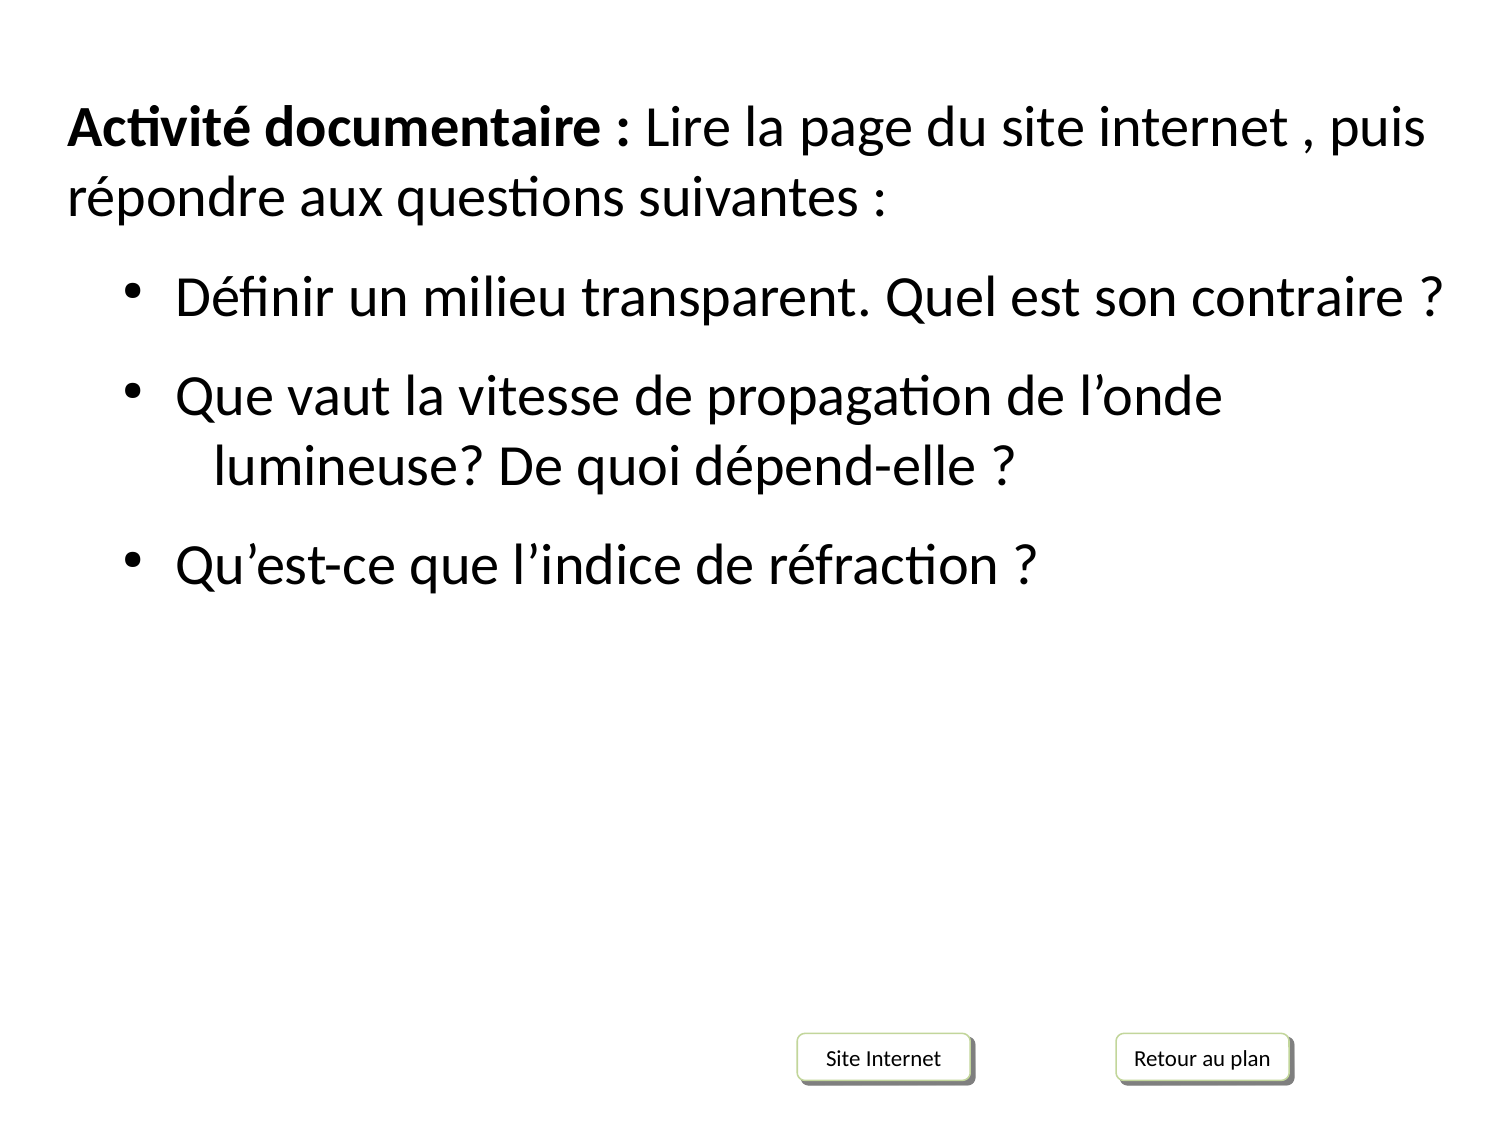

# Activité documentaire : Lire la page du site internet , puis répondre aux questions suivantes :
Définir un milieu transparent. Quel est son contraire ?
Que vaut la vitesse de propagation de l’onde lumineuse? De quoi dépend-elle ?
Qu’est-ce que l’indice de réfraction ?
Site Internet
Retour au plan